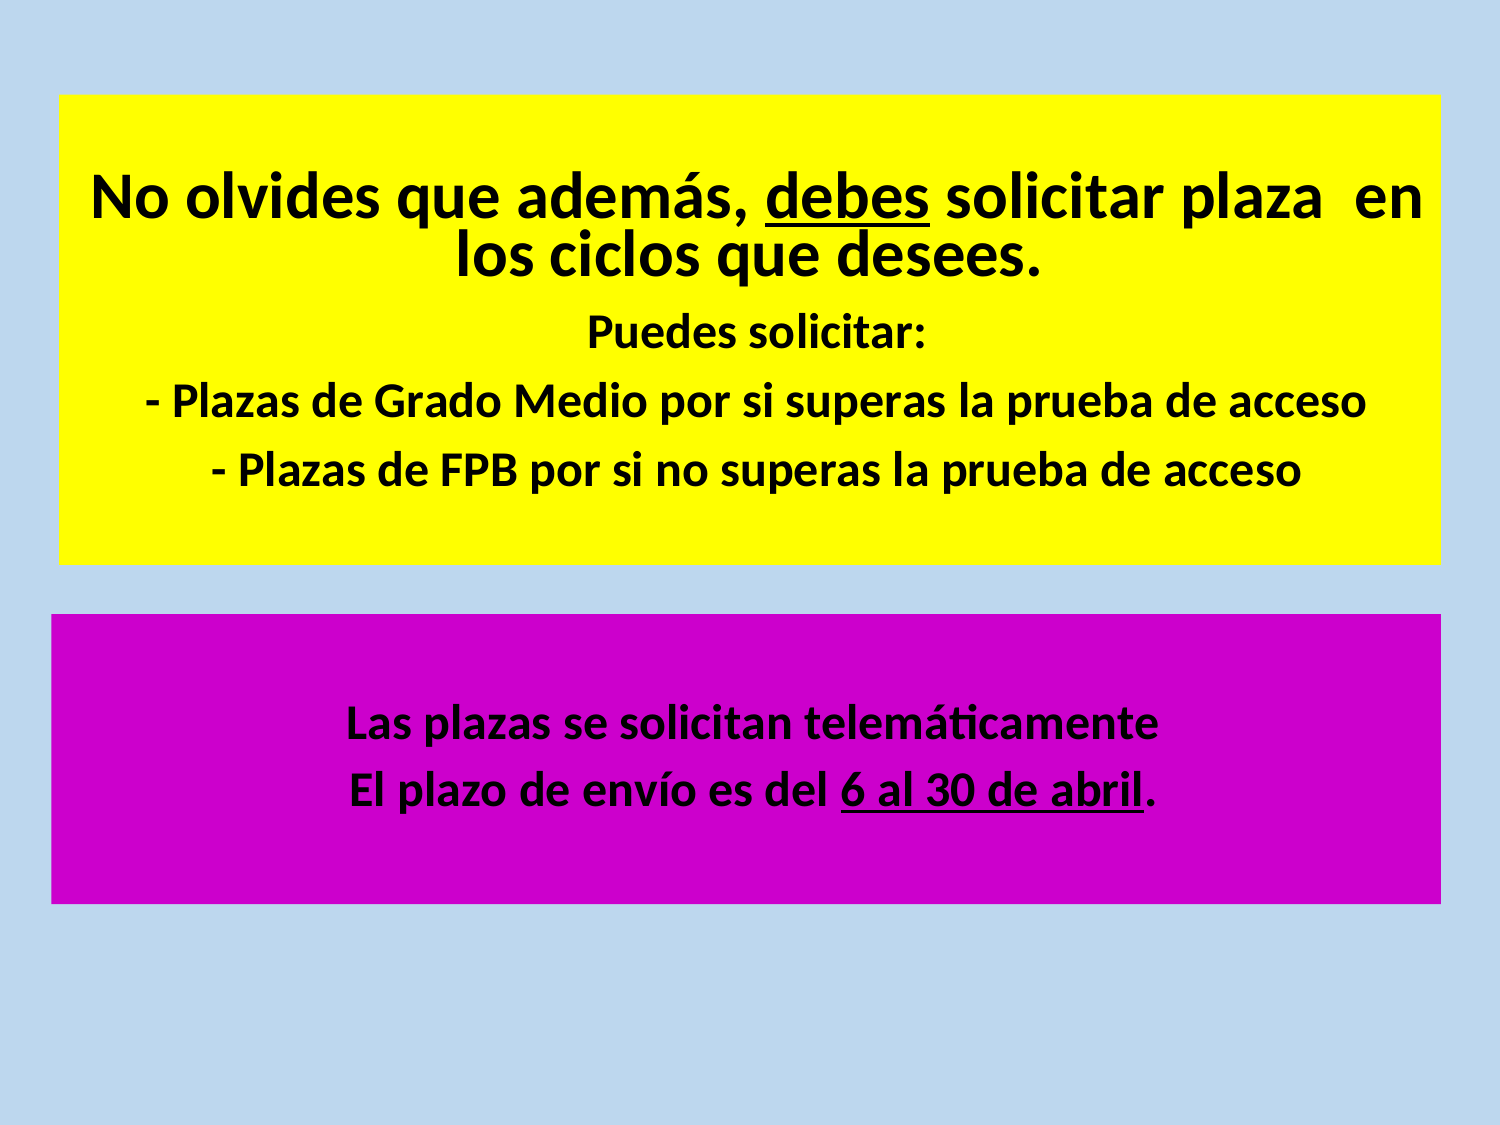

No olvides que además, debes solicitar plaza en los ciclos que desees.
Puedes solicitar:
- Plazas de Grado Medio por si superas la prueba de acceso
- Plazas de FPB por si no superas la prueba de acceso
Las plazas se solicitan telemáticamente
El plazo de envío es del 6 al 30 de abril.